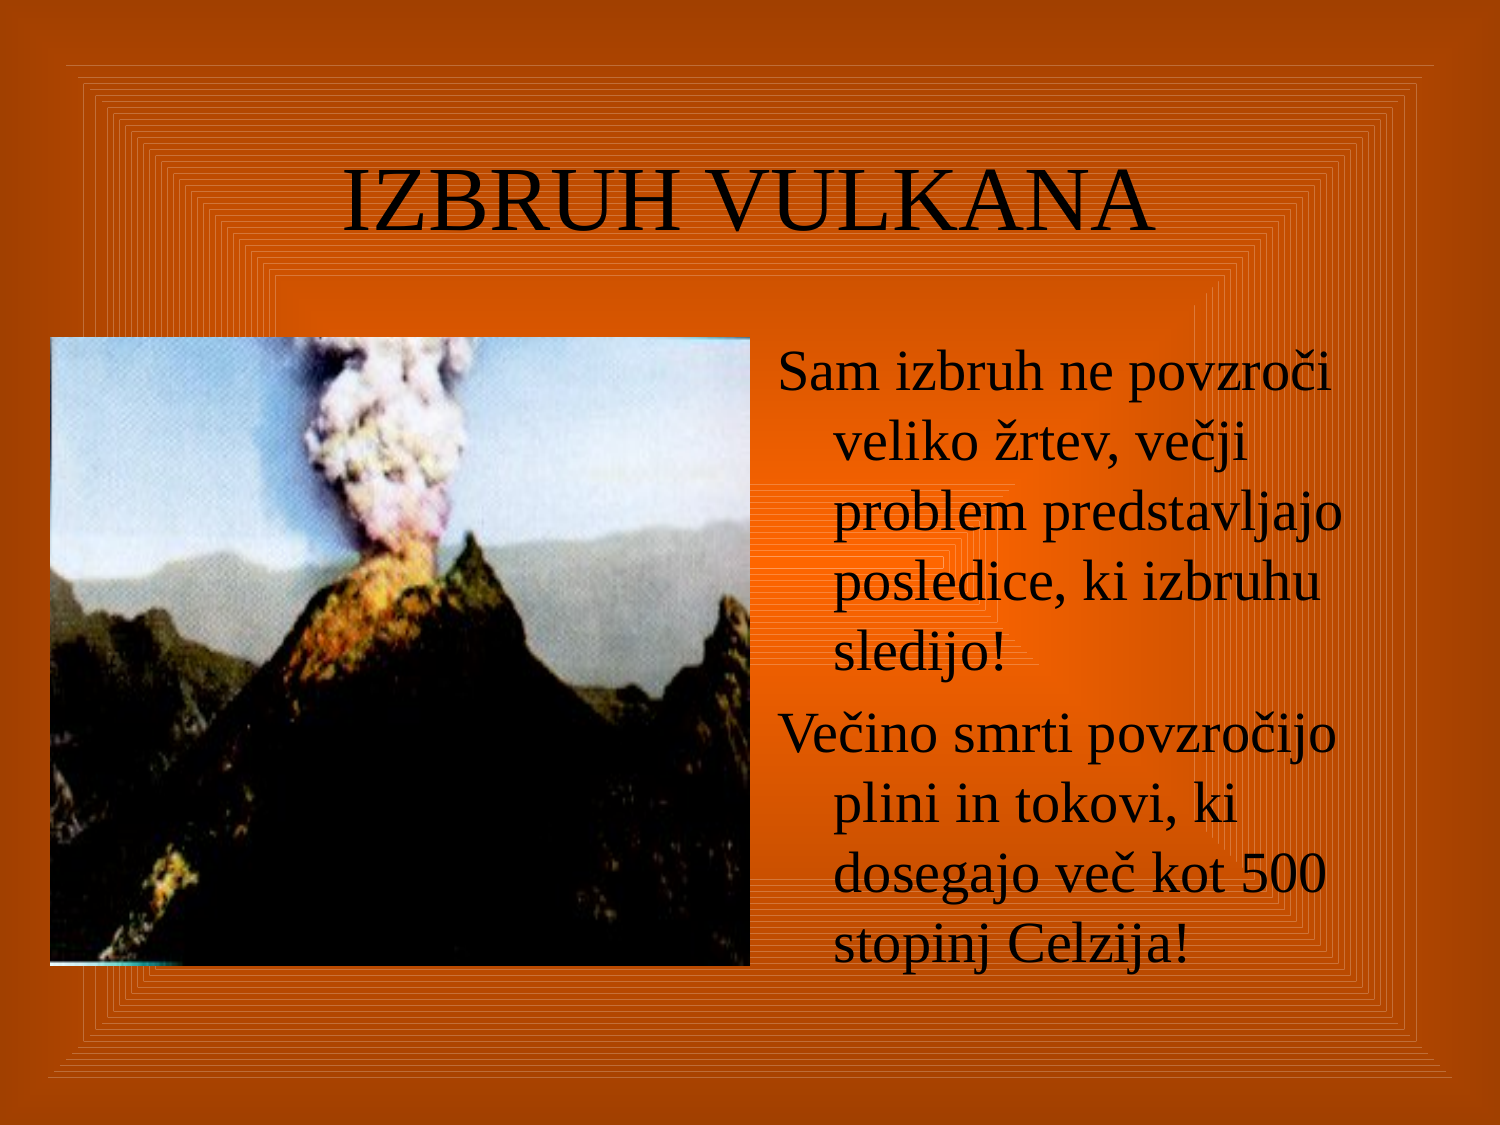

# IZBRUH VULKANA
Sam izbruh ne povzroči veliko žrtev, večji problem predstavljajo posledice, ki izbruhu sledijo!
Večino smrti povzročijo plini in tokovi, ki dosegajo več kot 500 stopinj Celzija!